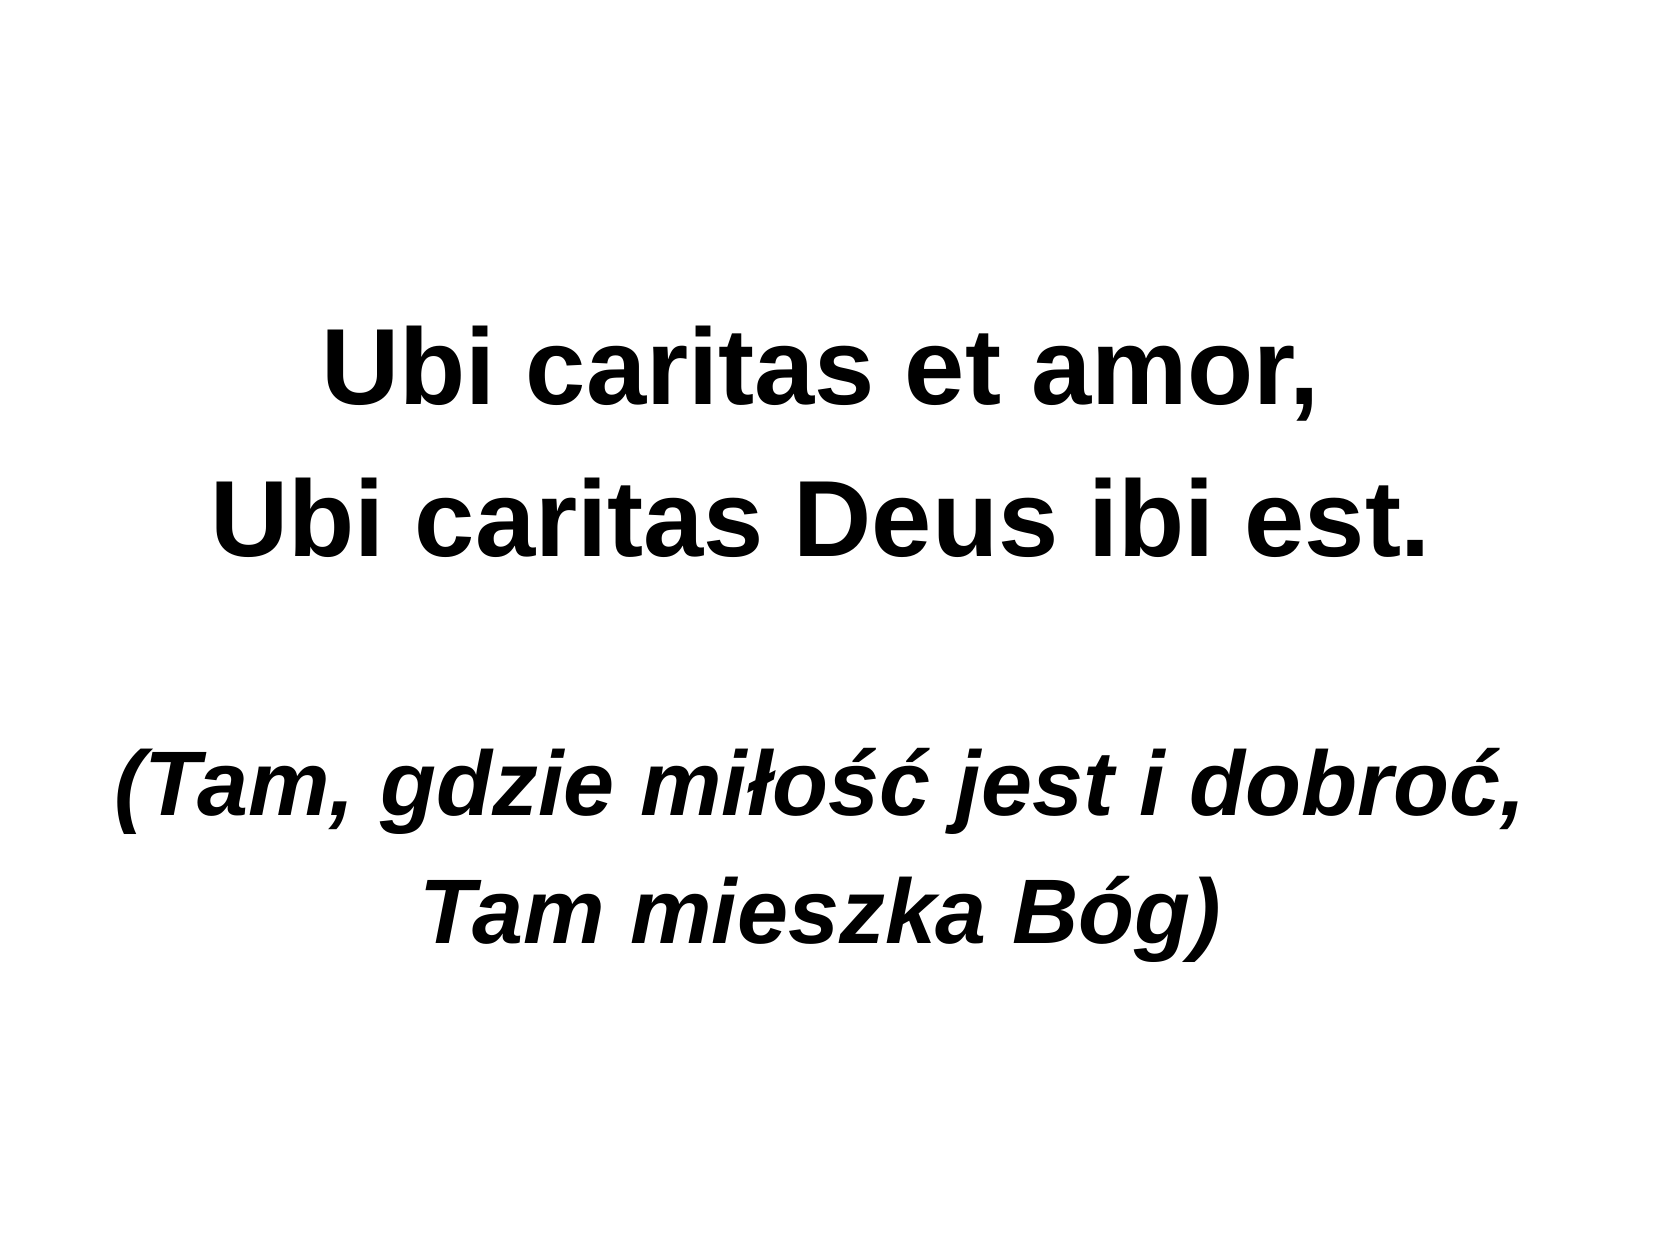

# Ubi caritas et amor,
Ubi caritas Deus ibi est.
(Tam, gdzie miłość jest i dobroć,
Tam mieszka Bóg)